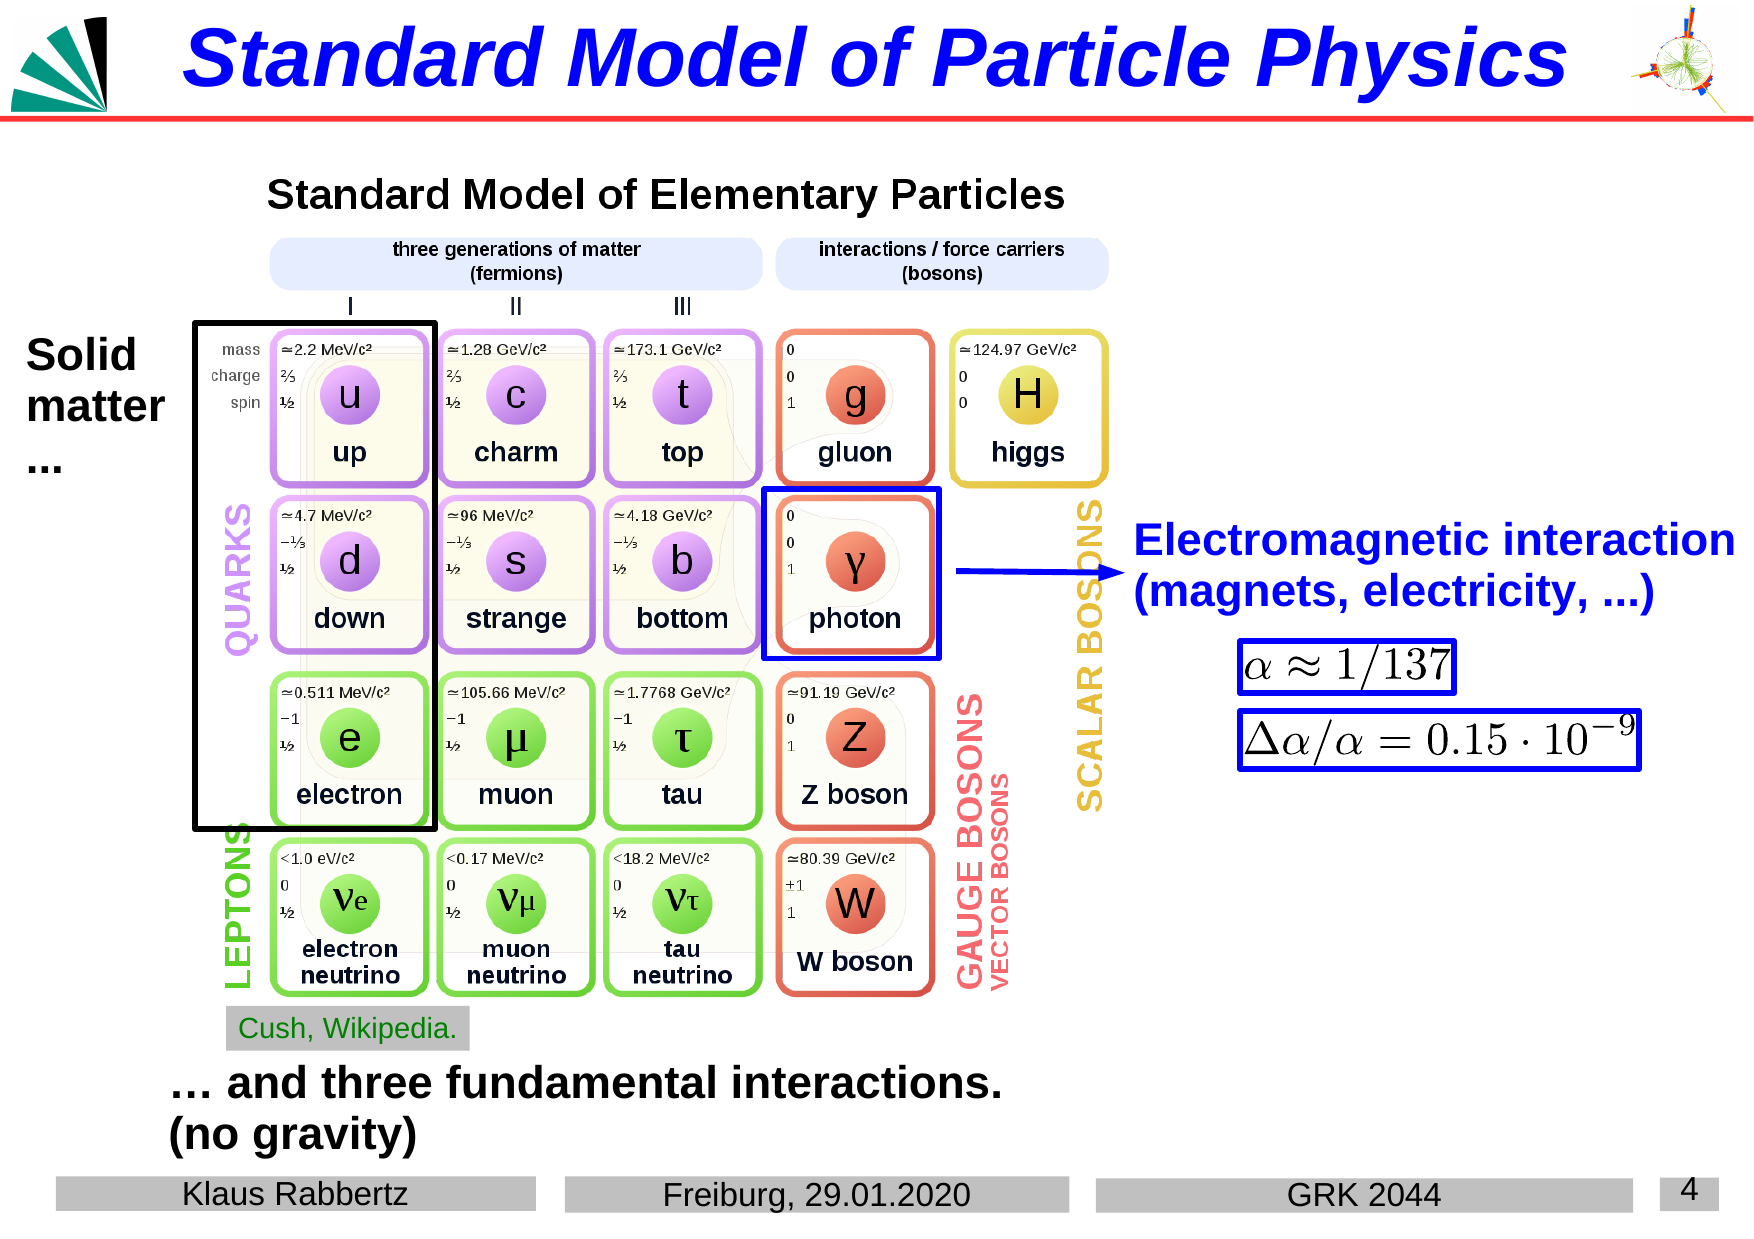

# Standard Model of Particle Physics
Solid
matter
...
Electromagnetic interaction
(magnets, electricity, ...)
Cush, Wikipedia.
… and three fundamental interactions.
(no gravity)